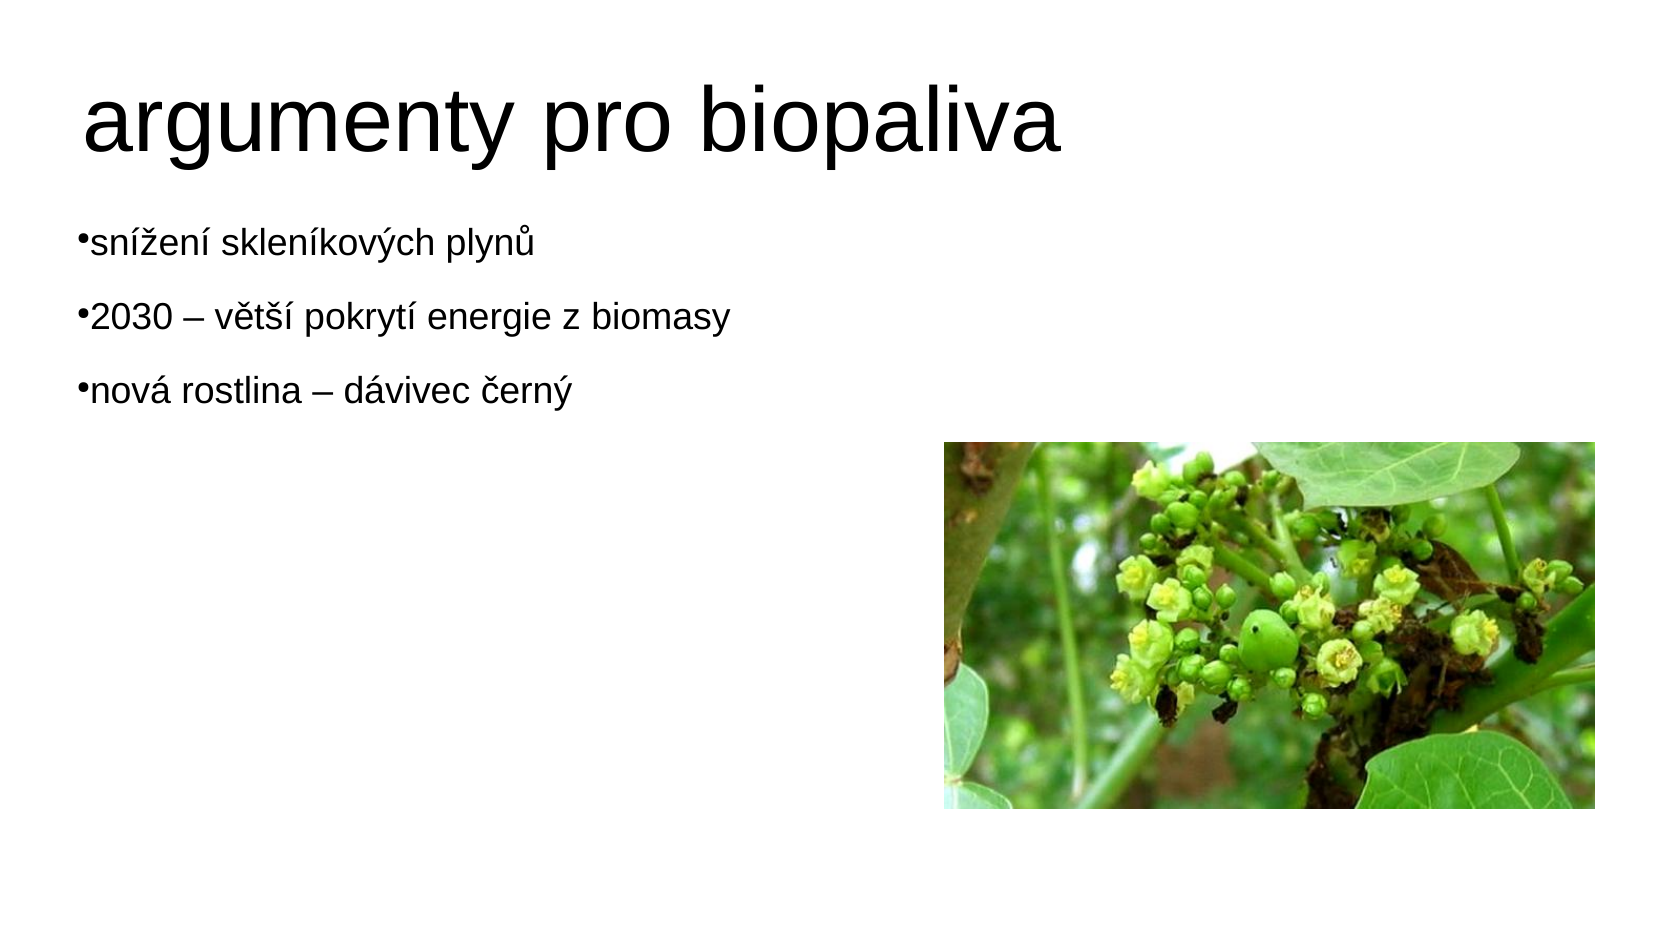

# argumenty pro biopaliva
snížení skleníkových plynů
2030 – větší pokrytí energie z biomasy
nová rostlina – dávivec černý